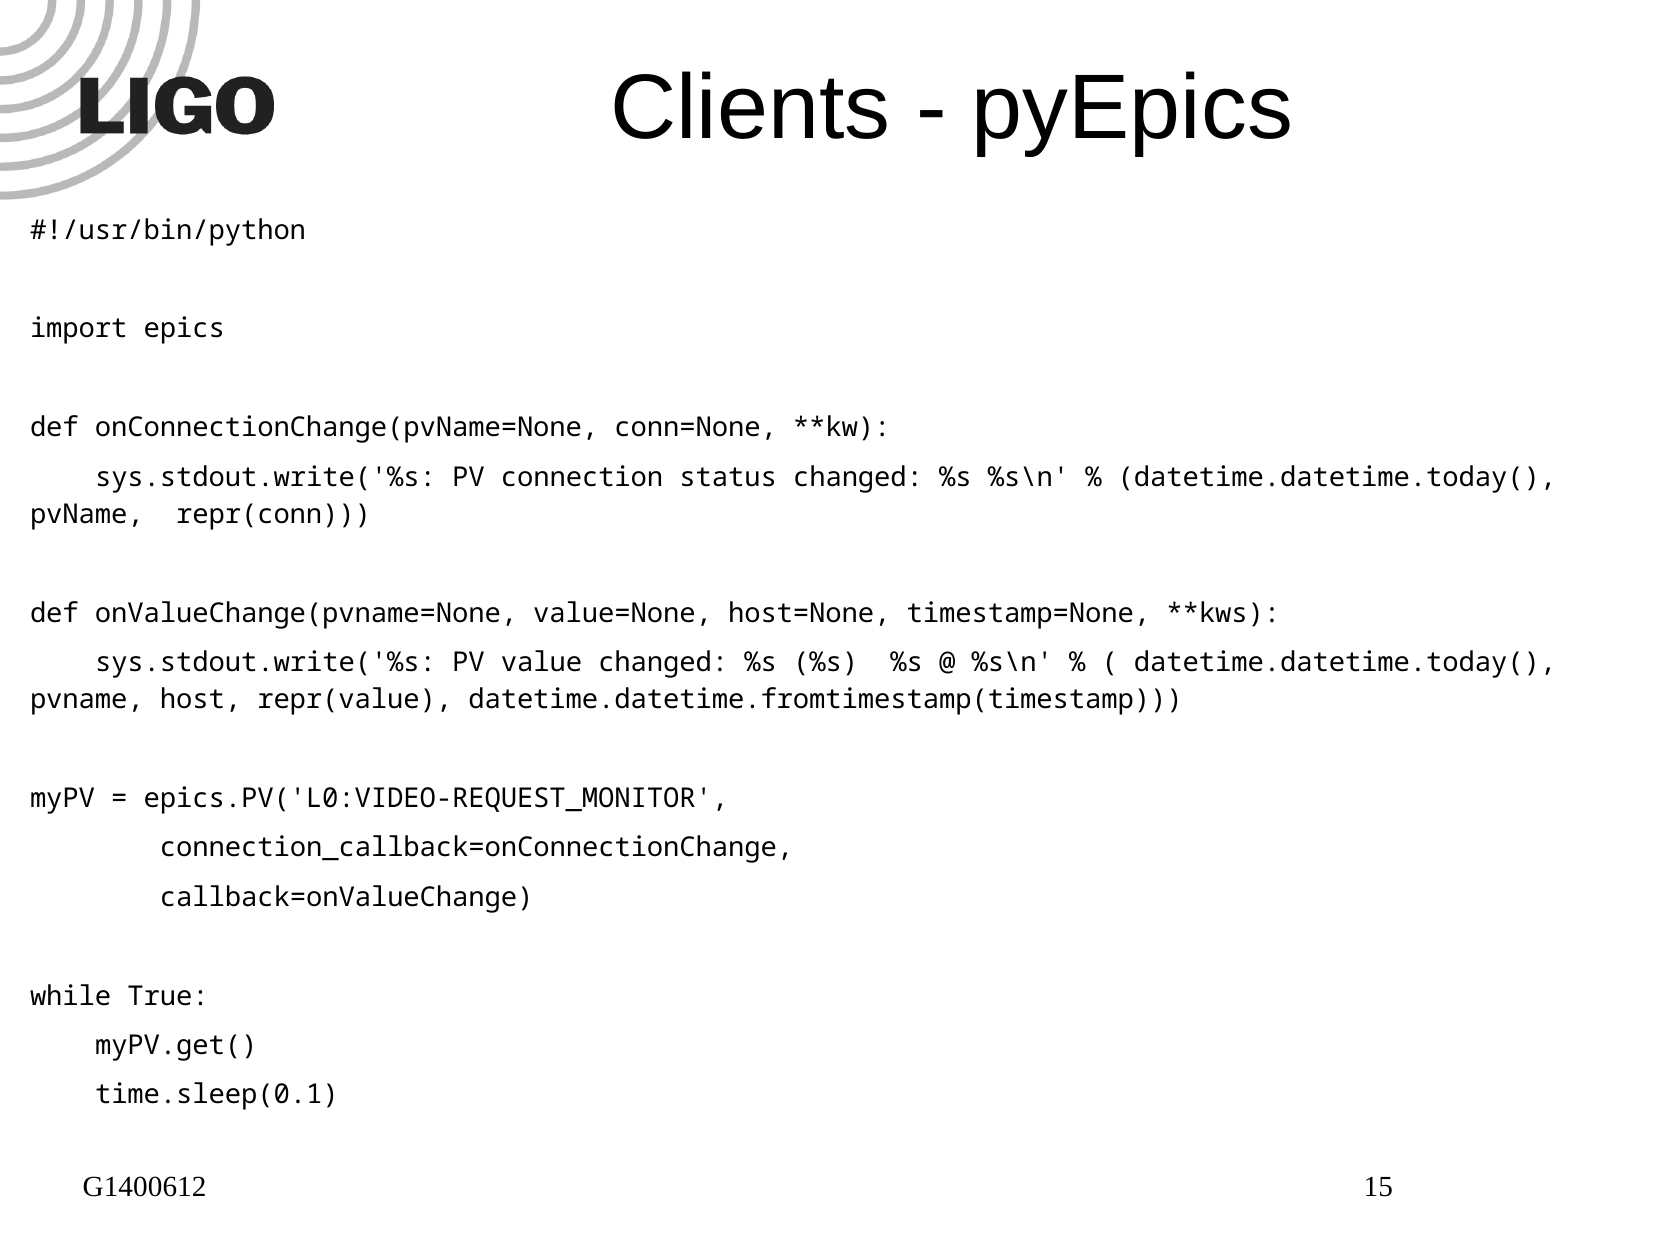

# Clients - pyEpics
#!/usr/bin/python
import epics
def onConnectionChange(pvName=None, conn=None, **kw):
 sys.stdout.write('%s: PV connection status changed: %s %s\n' % (datetime.datetime.today(), pvName, repr(conn)))
def onValueChange(pvname=None, value=None, host=None, timestamp=None, **kws):
 sys.stdout.write('%s: PV value changed: %s (%s) %s @ %s\n' % ( datetime.datetime.today(), pvname, host, repr(value), datetime.datetime.fromtimestamp(timestamp)))
myPV = epics.PV('L0:VIDEO-REQUEST_MONITOR',
 connection_callback=onConnectionChange,
 callback=onValueChange)
while True:
 myPV.get()
 time.sleep(0.1)
15